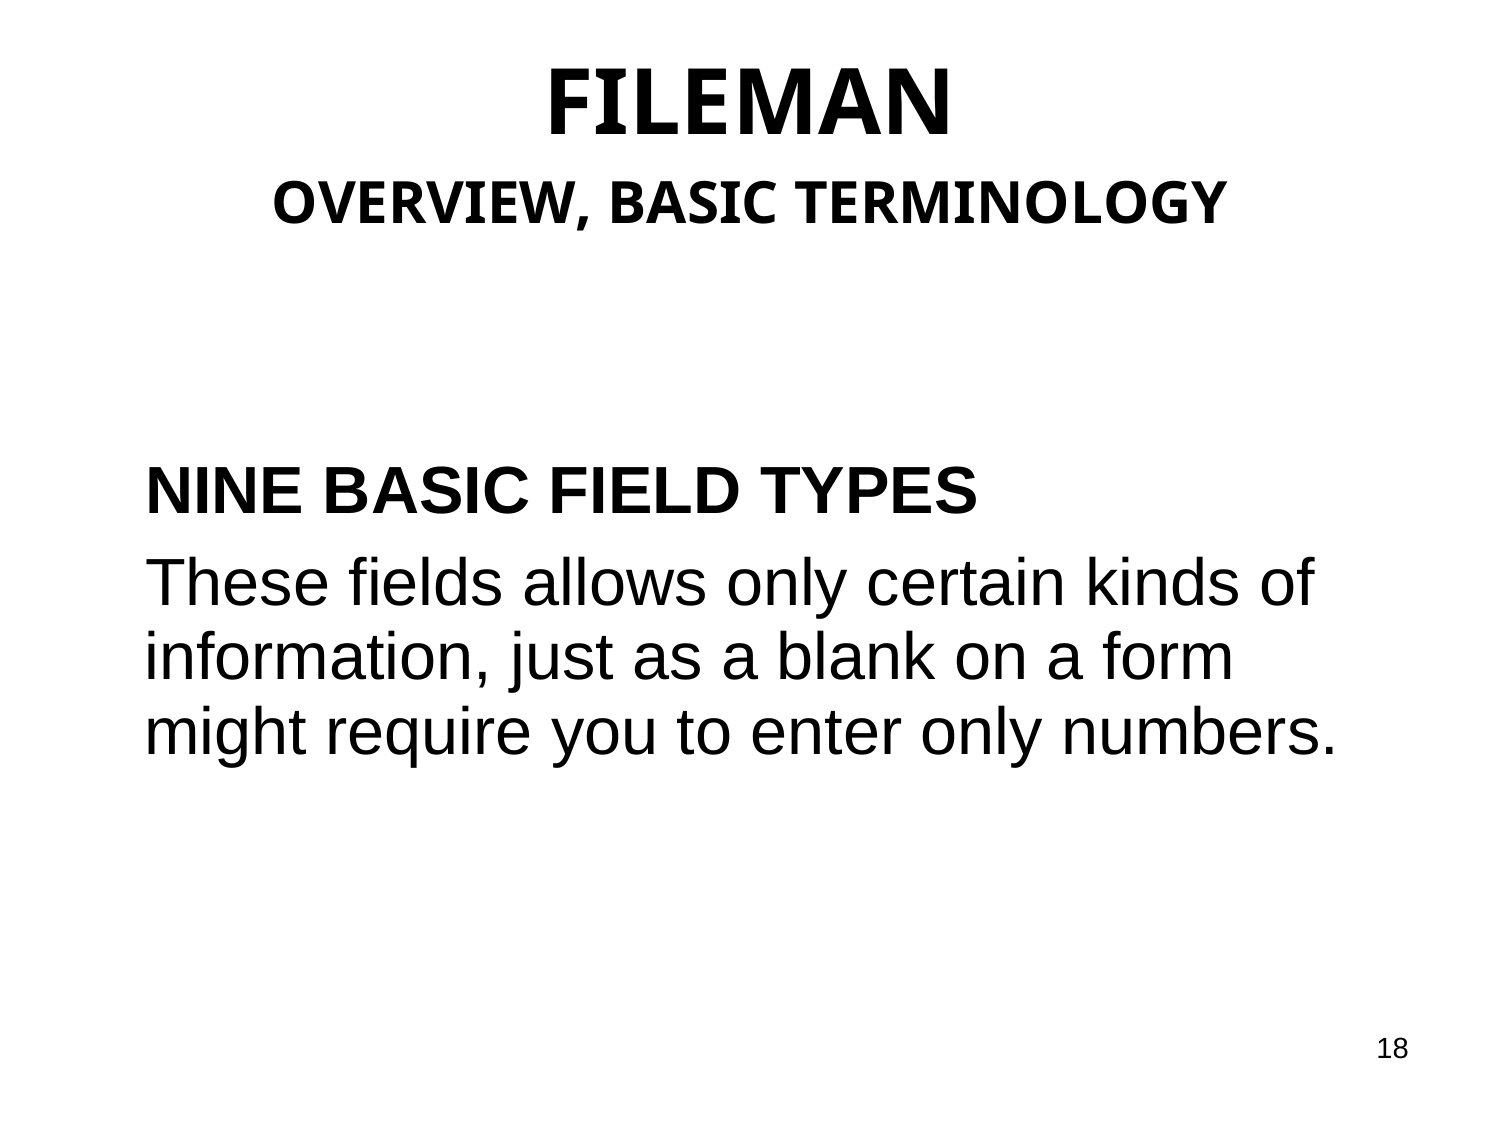

# FILEMAN OVERVIEW, BASIC TERMINOLOGY
 NINE BASIC FIELD TYPES
 These fields allows only certain kinds of information, just as a blank on a form might require you to enter only numbers.
18